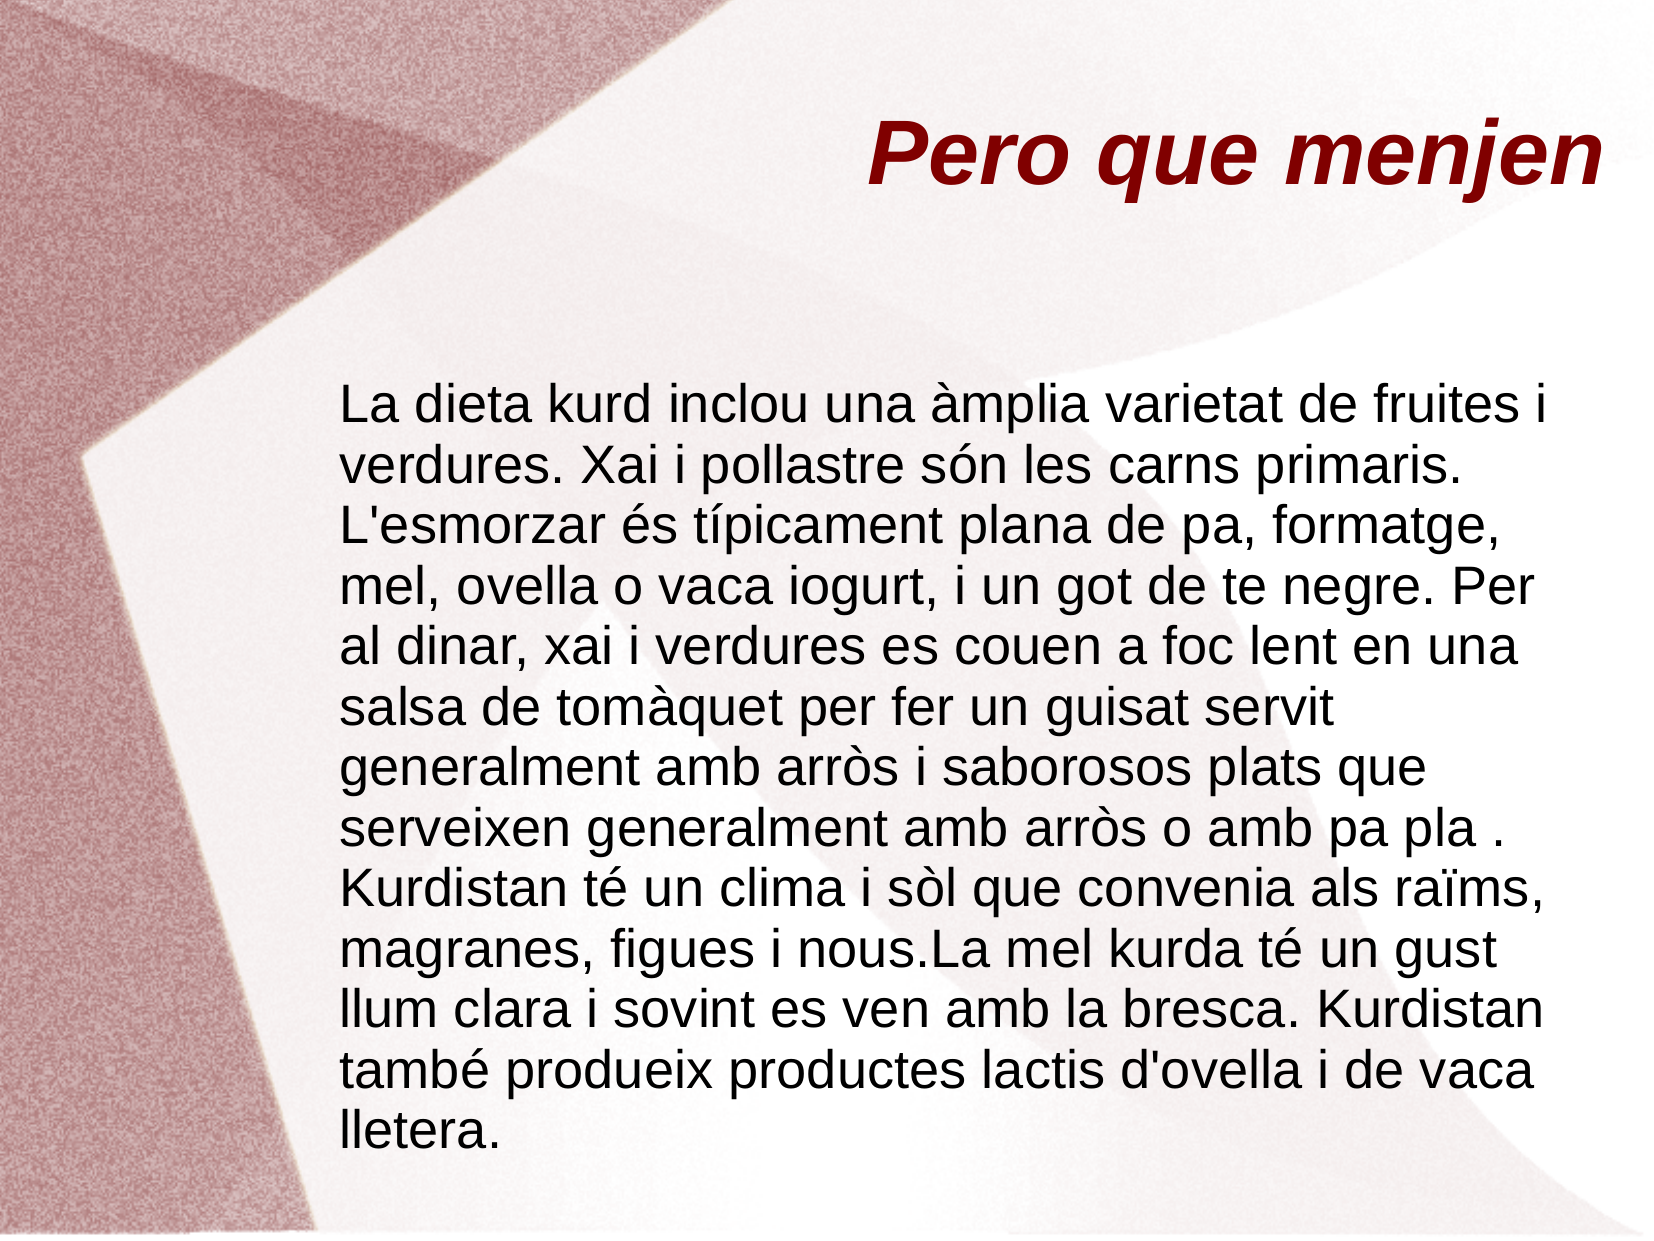

# Pero que menjen
La dieta kurd inclou una àmplia varietat de fruites i verdures. Xai i pollastre són les carns primaris. L'esmorzar és típicament plana de pa, formatge, mel, ovella o vaca iogurt, i un got de te negre. Per al dinar, xai i verdures es couen a foc lent en una salsa de tomàquet per fer un guisat servit generalment amb arròs i saborosos plats que serveixen generalment amb arròs o amb pa pla . Kurdistan té un clima i sòl que convenia als raïms, magranes, figues i nous.La mel kurda té un gust llum clara i sovint es ven amb la bresca. Kurdistan també produeix productes lactis d'ovella i de vaca lletera.